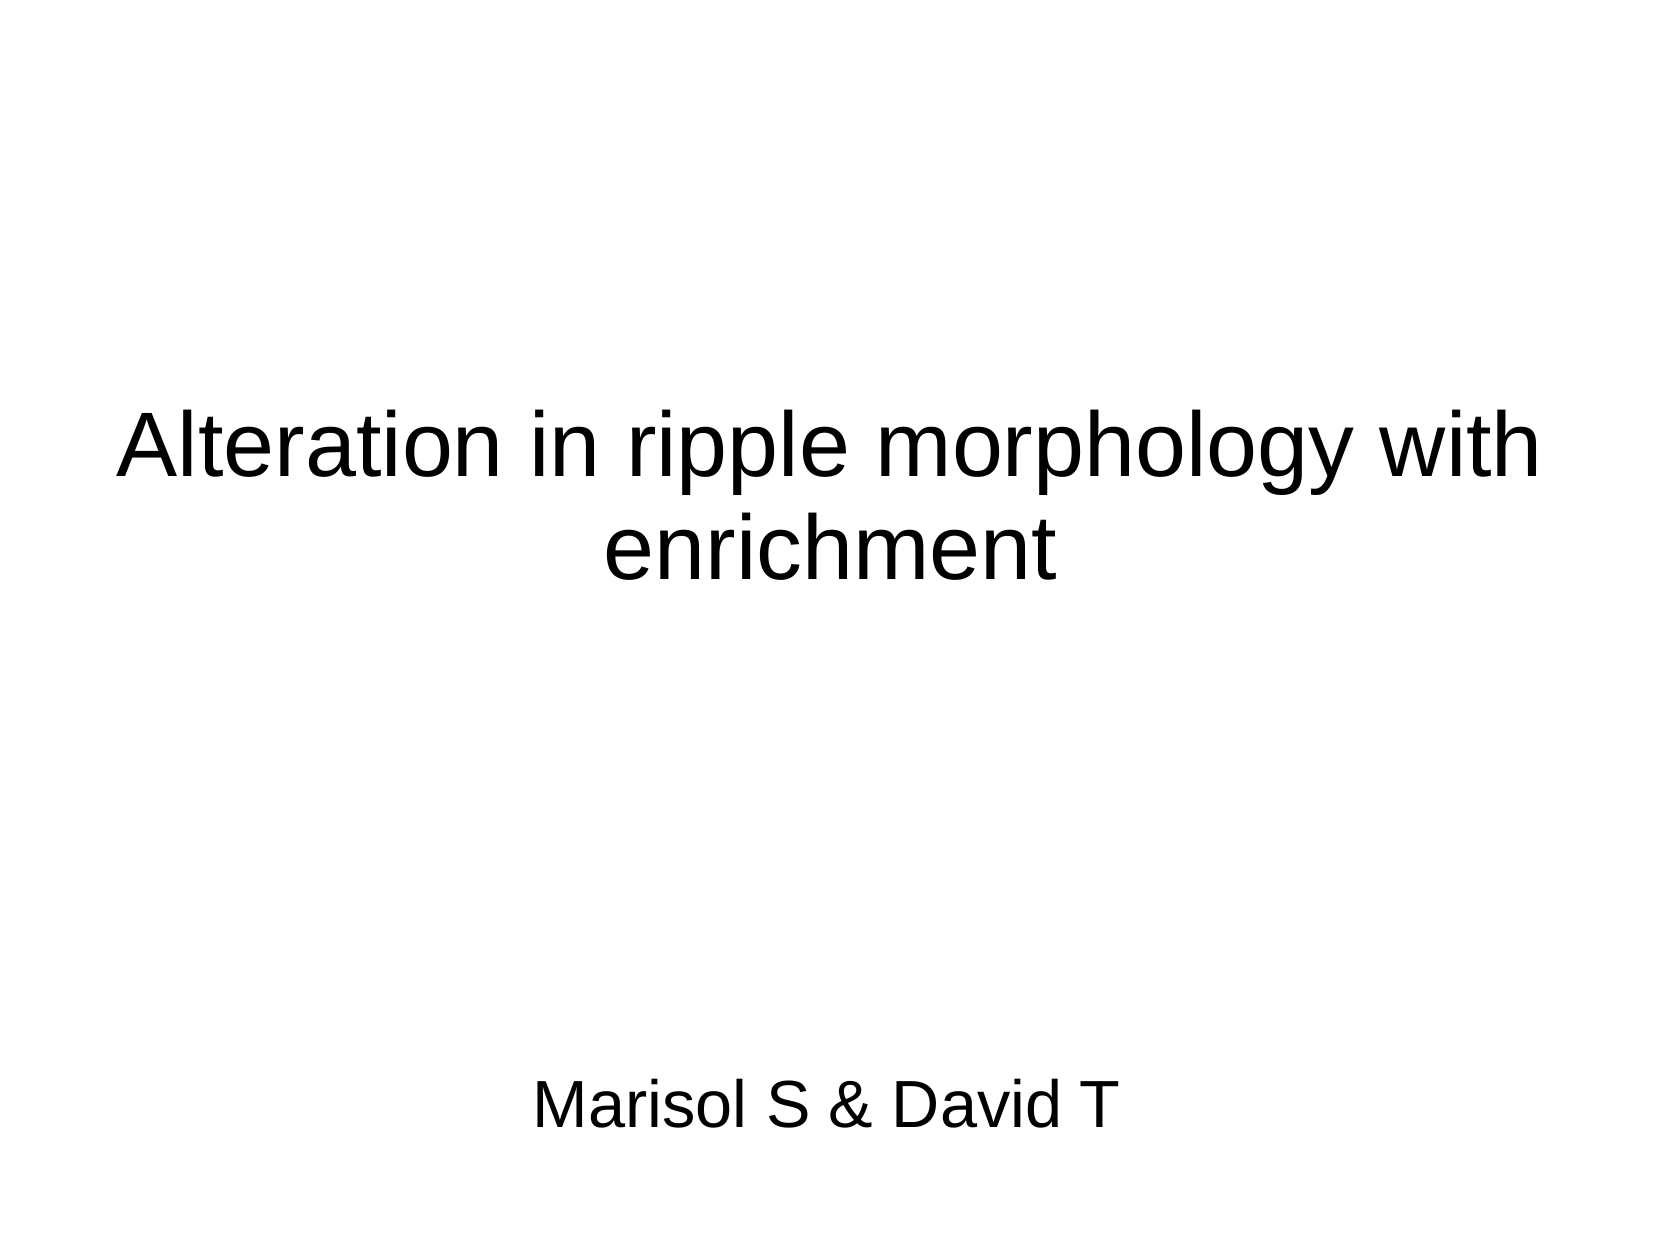

# Alteration in ripple morphology with enrichment
Marisol S & David T